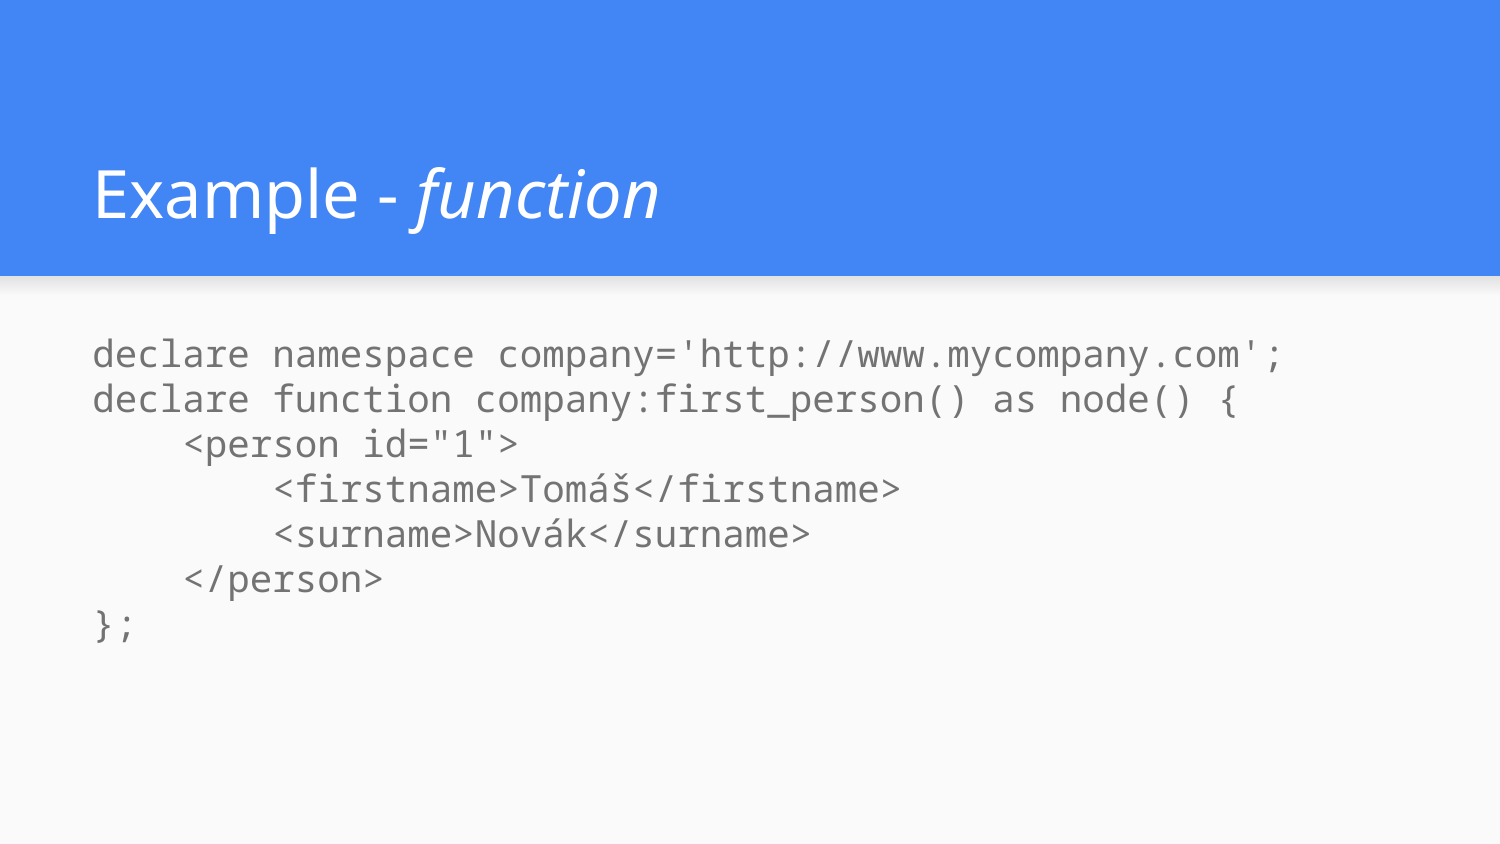

# Example - function
declare namespace company='http://www.mycompany.com';
declare function company:first_person() as node() {
 <person id="1">
 <firstname>Tomáš</firstname>
 <surname>Novák</surname>
 </person>
};